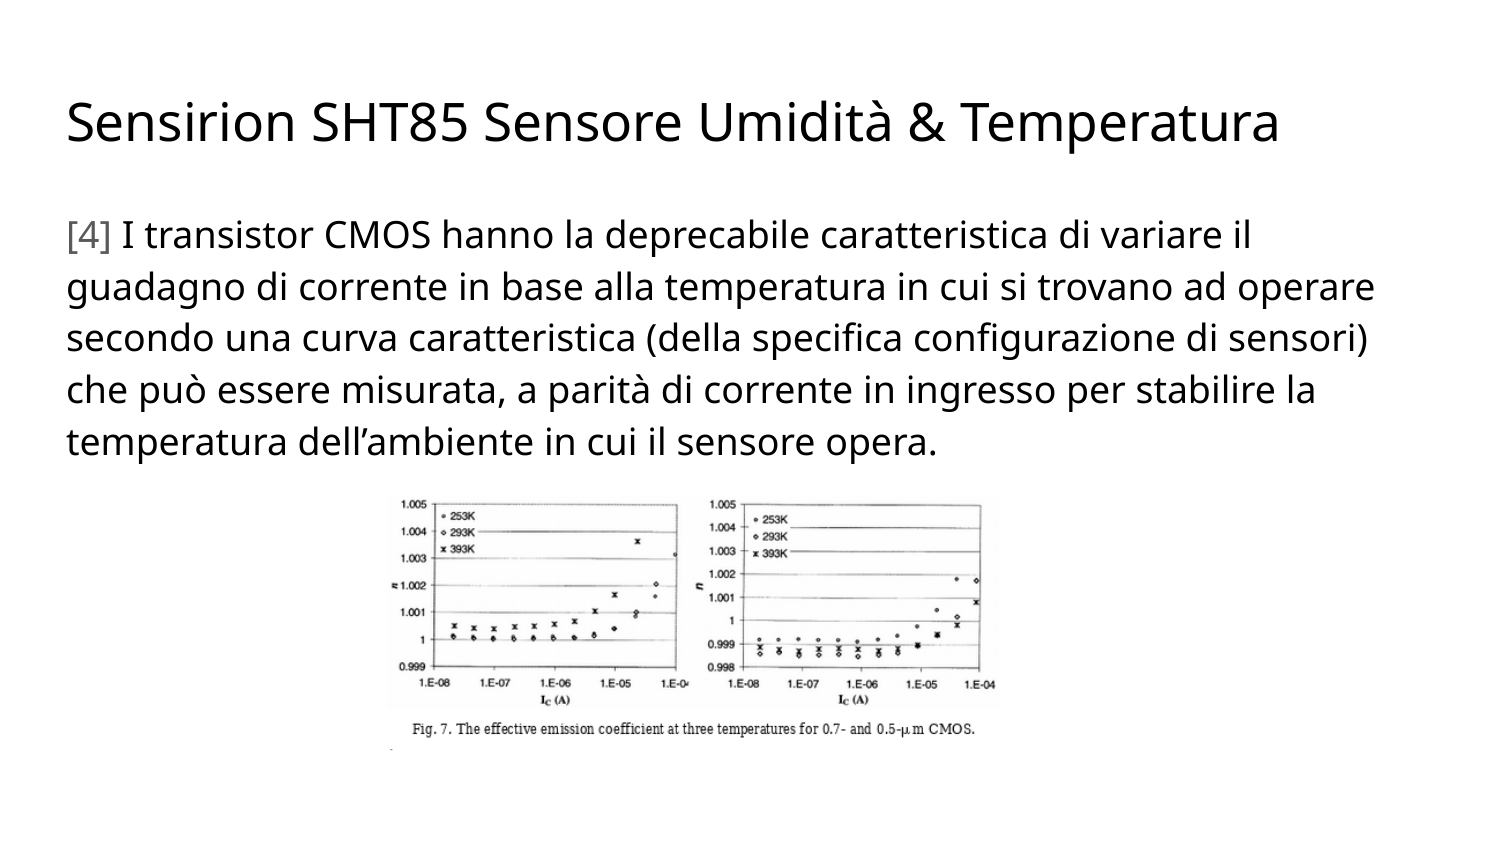

# Sensirion SHT85 Sensore Umidità & Temperatura
[4] I transistor CMOS hanno la deprecabile caratteristica di variare il guadagno di corrente in base alla temperatura in cui si trovano ad operare secondo una curva caratteristica (della specifica configurazione di sensori) che può essere misurata, a parità di corrente in ingresso per stabilire la temperatura dell’ambiente in cui il sensore opera.